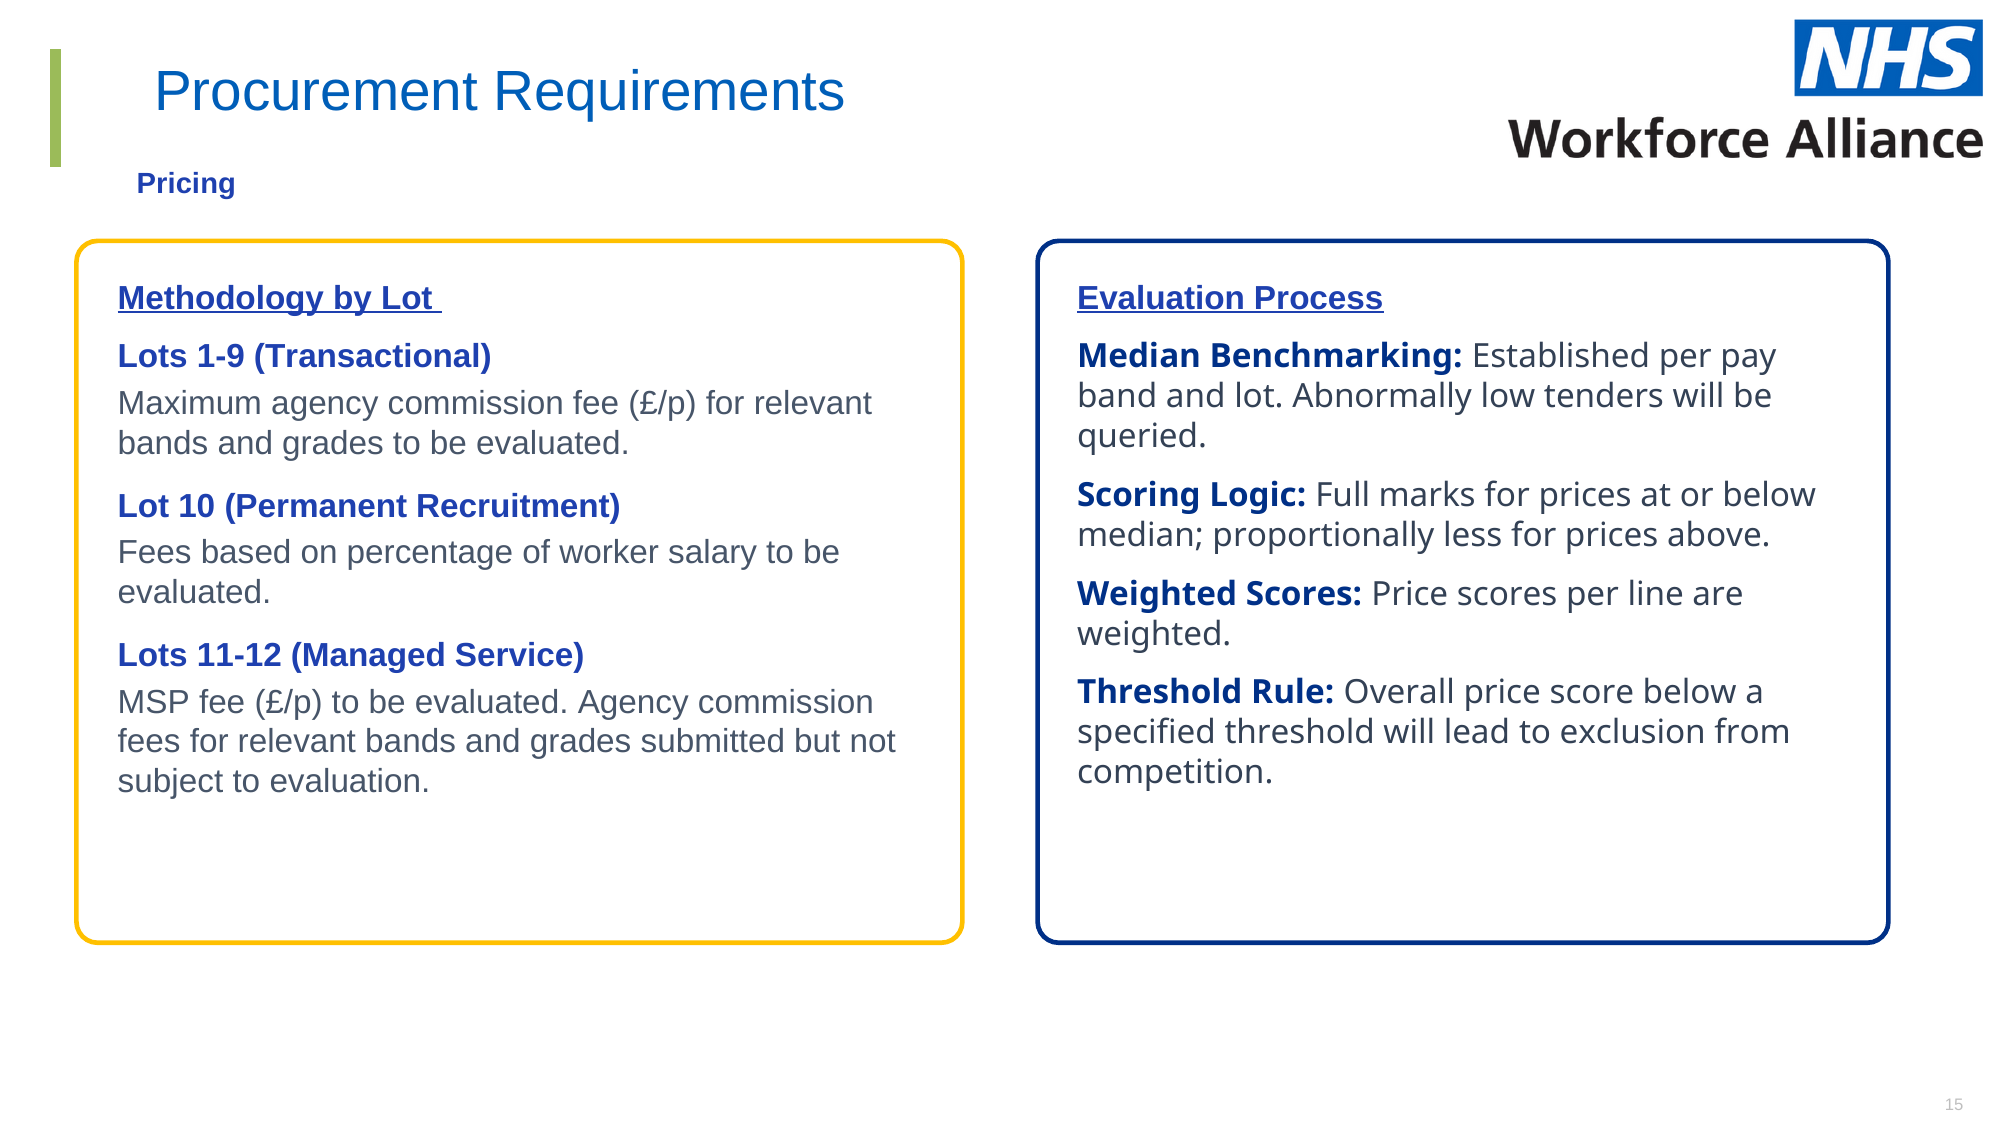

# Procurement Requirements
Pricing
Methodology by Lot
Lots 1-9 (Transactional)
Maximum agency commission fee (£/p) for relevant bands and grades to be evaluated.
Lot 10 (Permanent Recruitment)
Fees based on percentage of worker salary to be evaluated.
Lots 11-12 (Managed Service)
MSP fee (£/p) to be evaluated. Agency commission fees for relevant bands and grades submitted but not subject to evaluation.
Evaluation Process
Median Benchmarking: Established per pay band and lot. Abnormally low tenders will be queried.
Scoring Logic: Full marks for prices at or below median; proportionally less for prices above.
Weighted Scores: Price scores per line are weighted.
Threshold Rule: Overall price score below a specified threshold will lead to exclusion from competition.